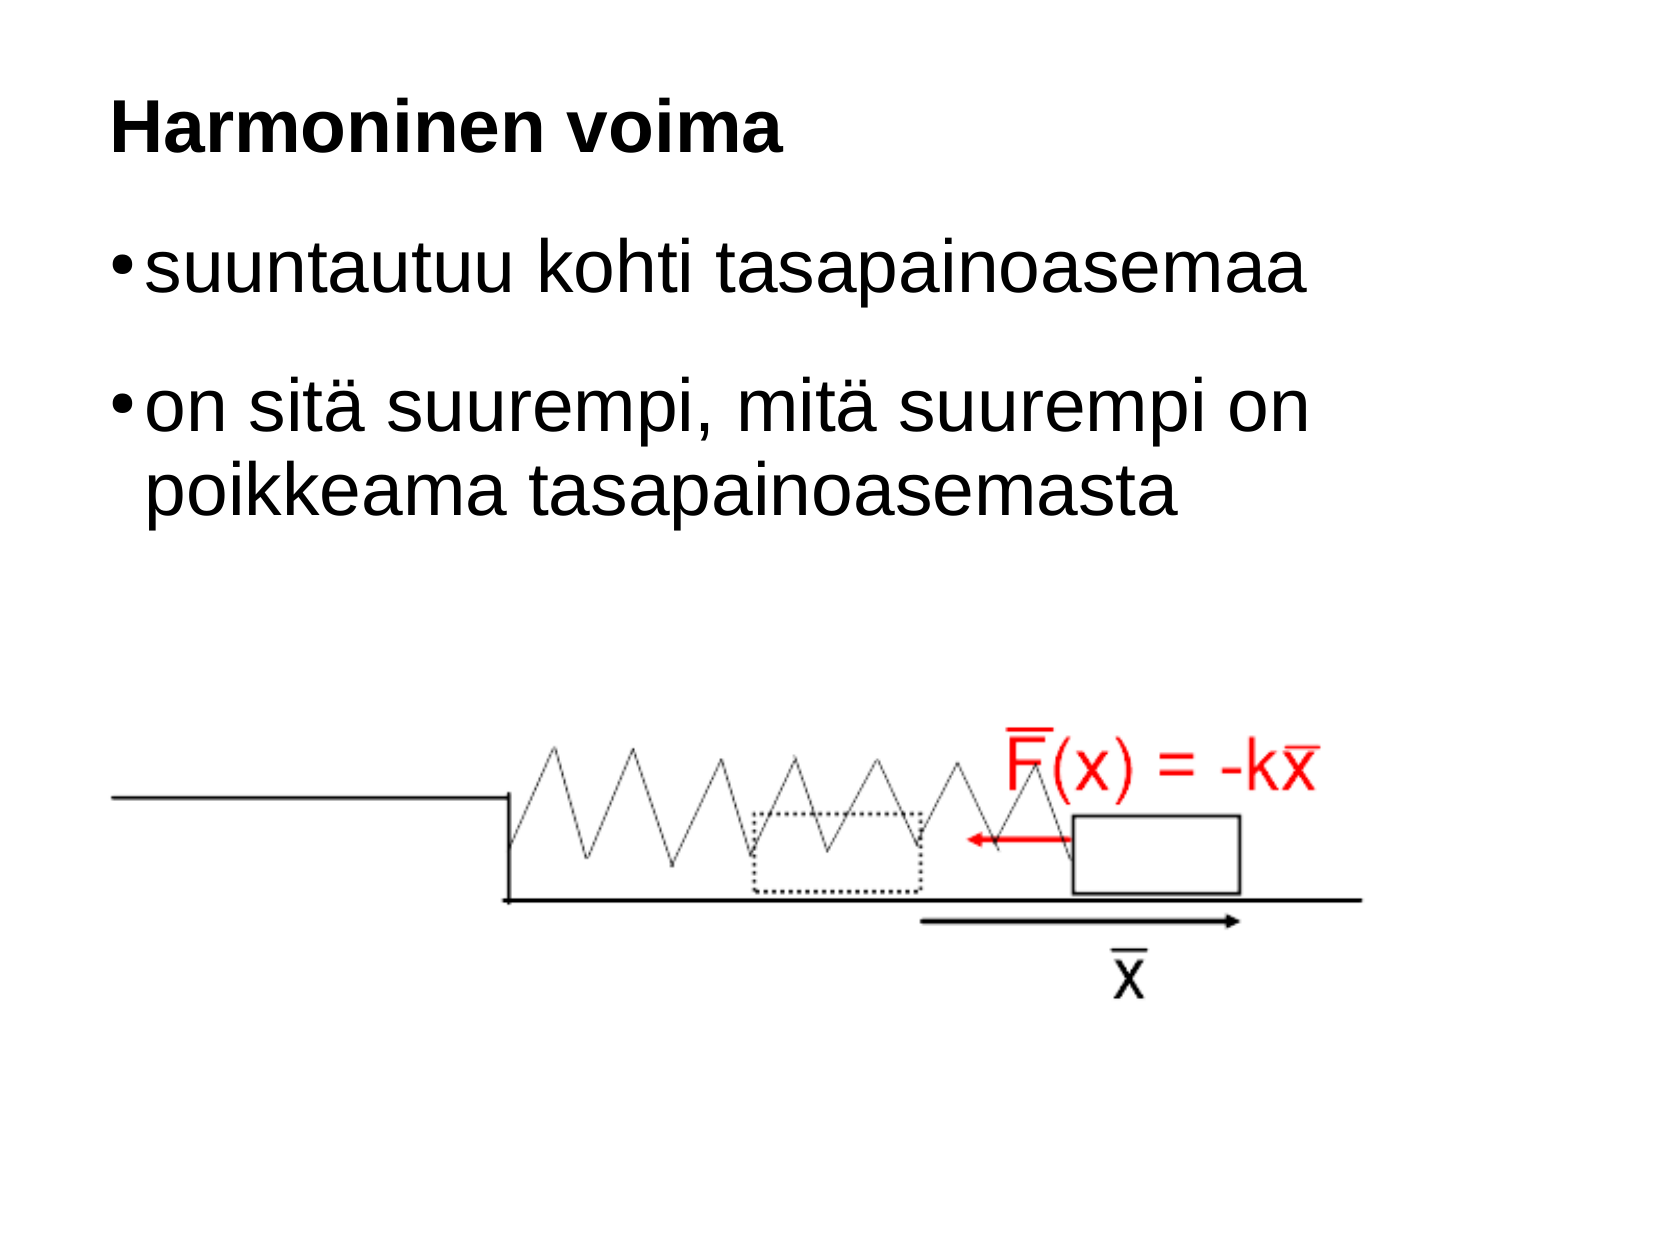

Harmoninen voima
suuntautuu kohti tasapainoasemaa
on sitä suurempi, mitä suurempi on poikkeama tasapainoasemasta